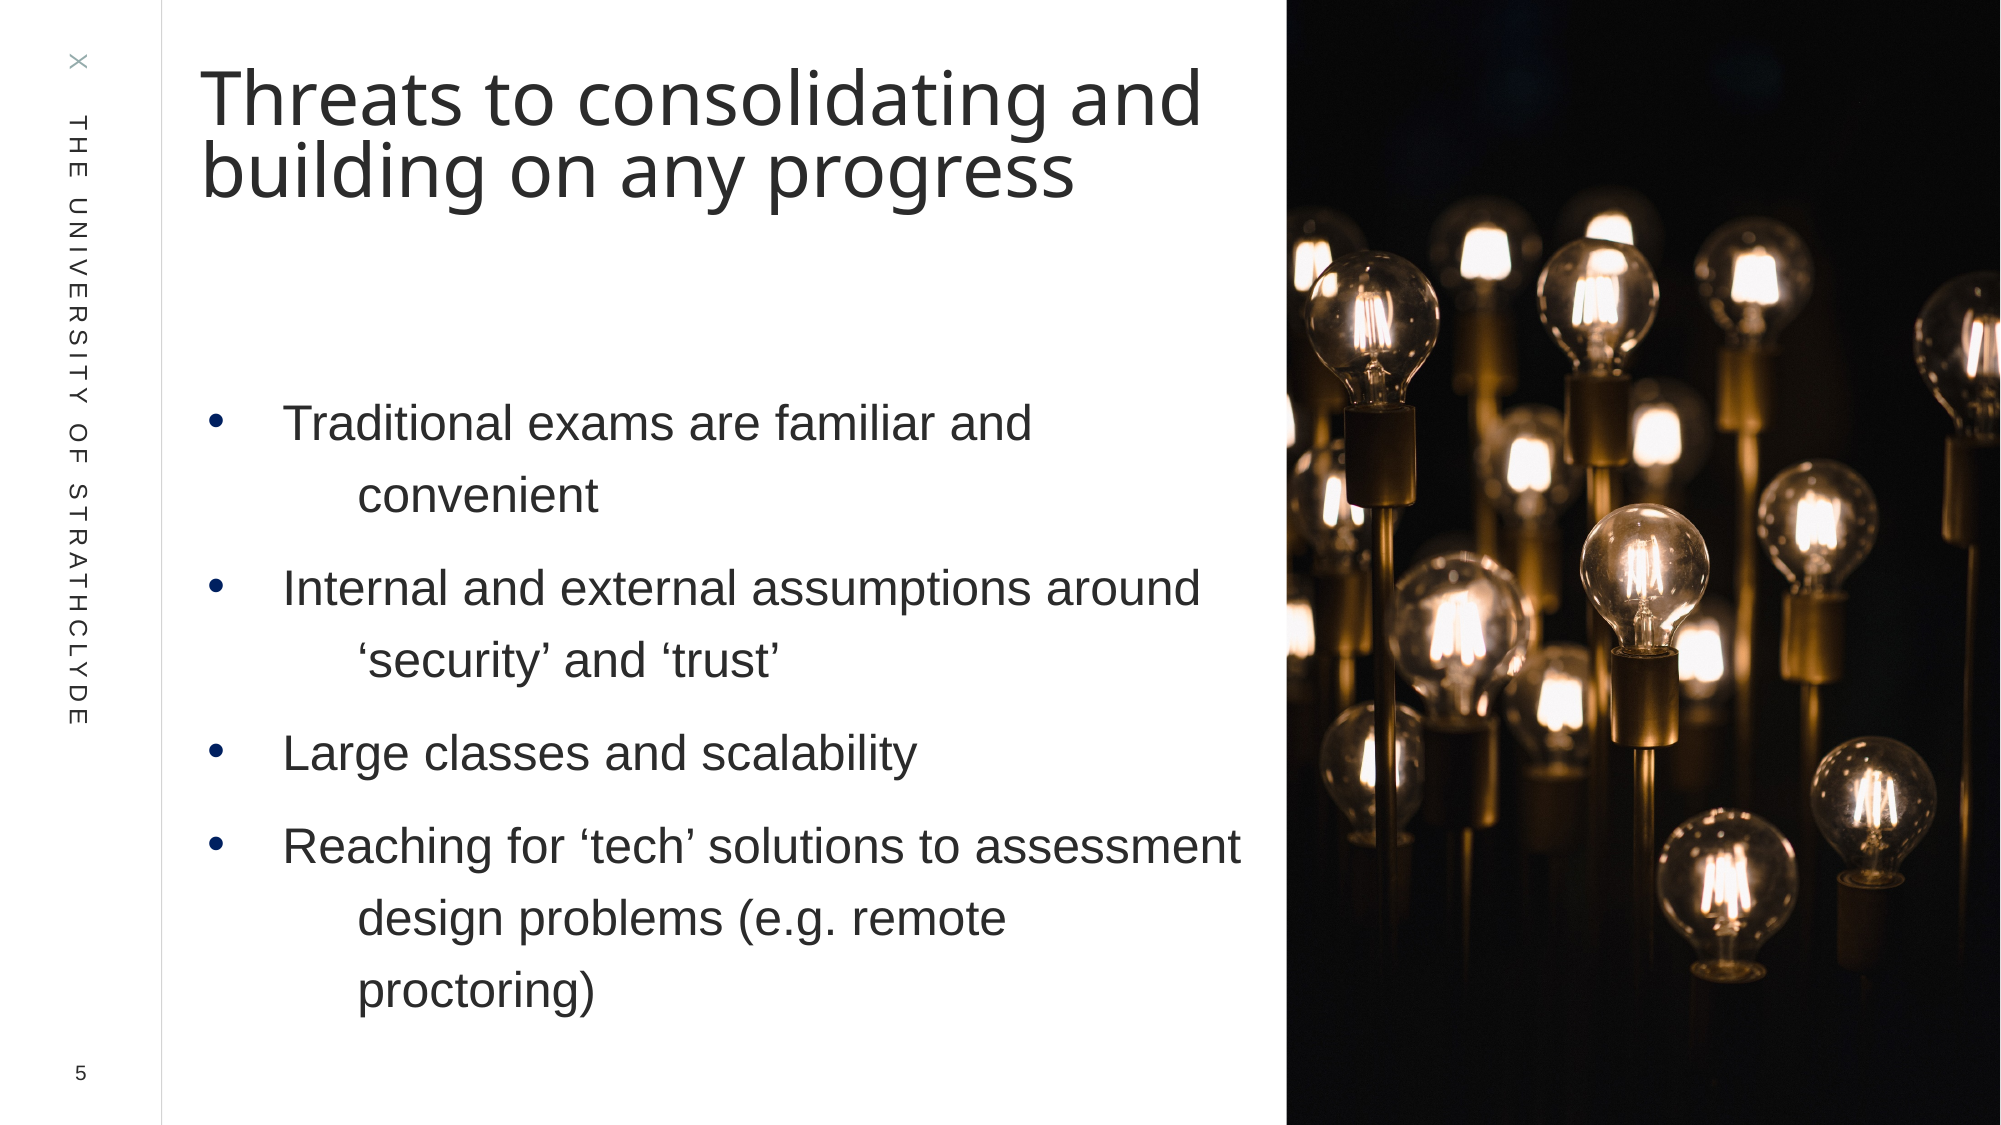

# Threats to consolidating and building on any progress
Traditional exams are familiar and convenient
Internal and external assumptions around ‘security’ and ‘trust’
Large classes and scalability
Reaching for ‘tech’ solutions to assessment design problems (e.g. remote proctoring)